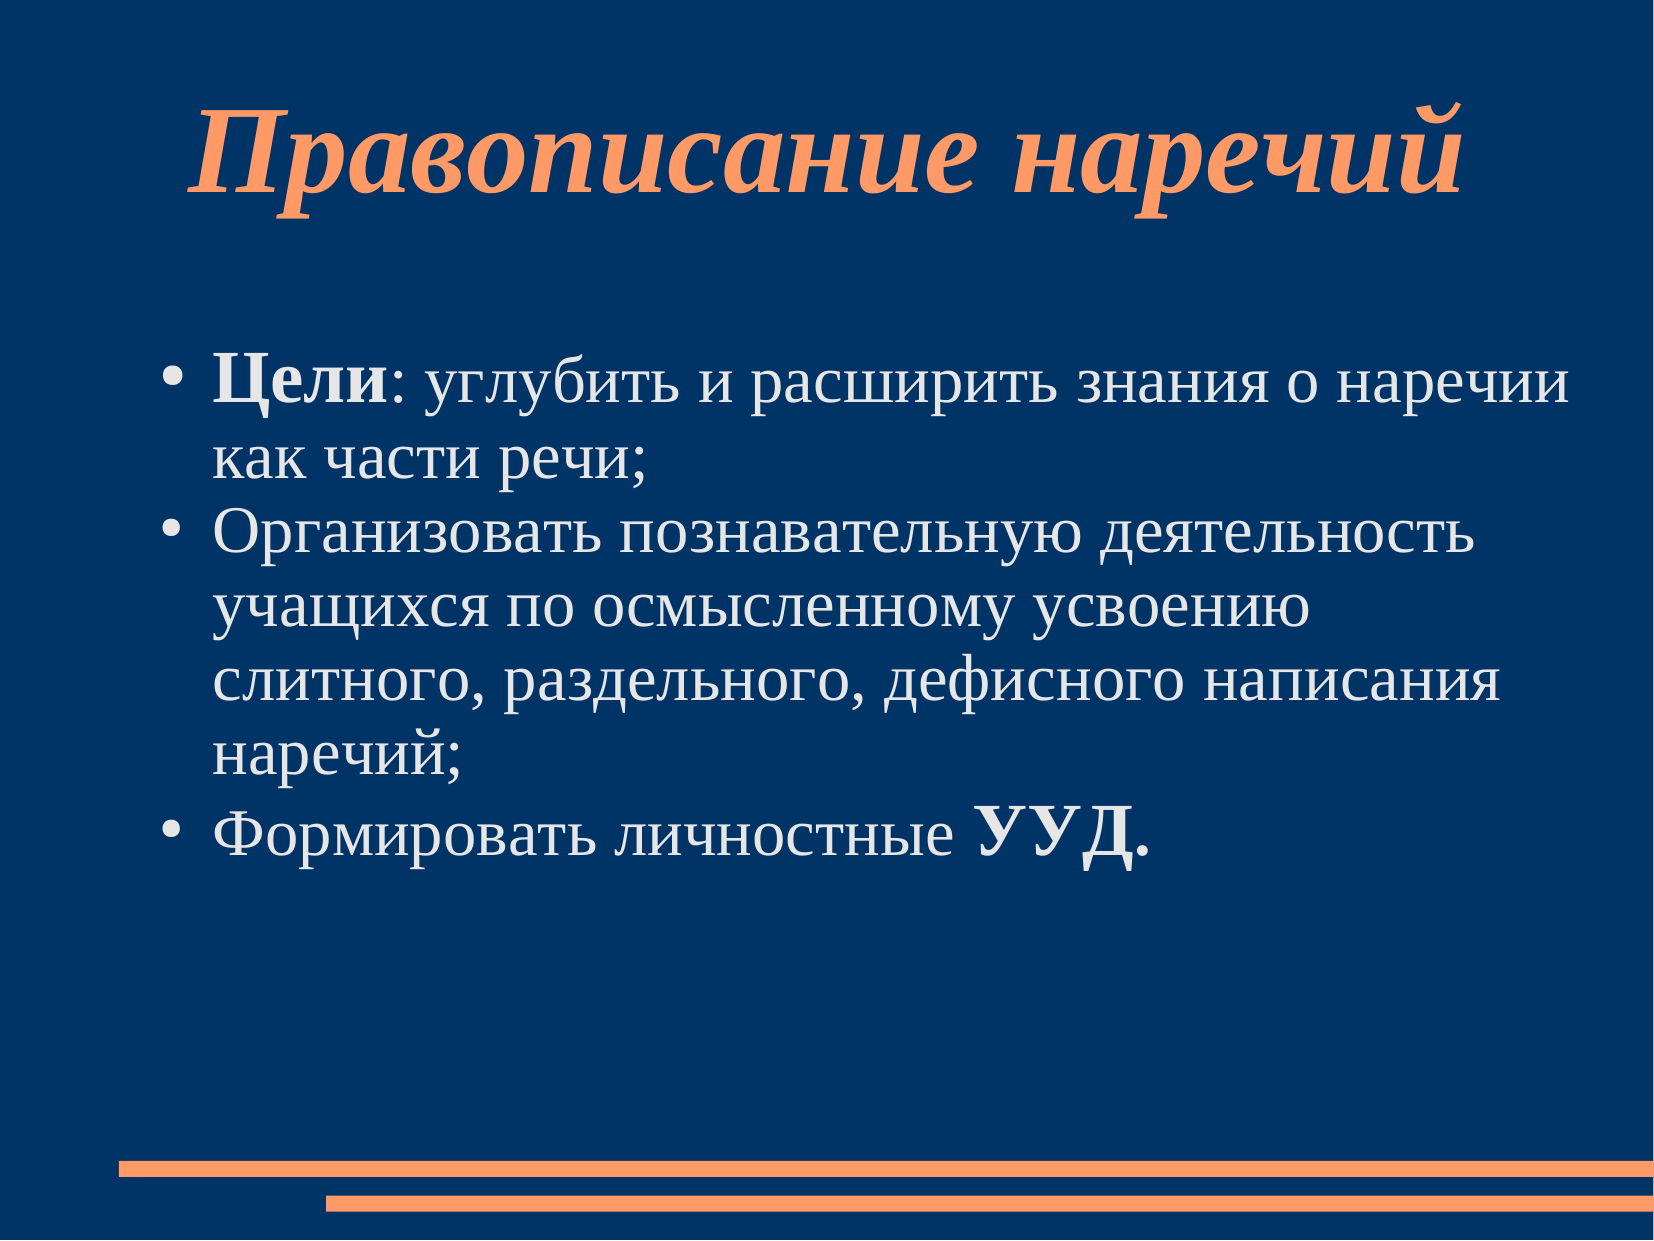

# Правописание наречий
Цели: углубить и расширить знания о наречии как части речи;
Организовать познавательную деятельность учащихся по осмысленному усвоению слитного, раздельного, дефисного написания наречий;
Формировать личностные УУД.